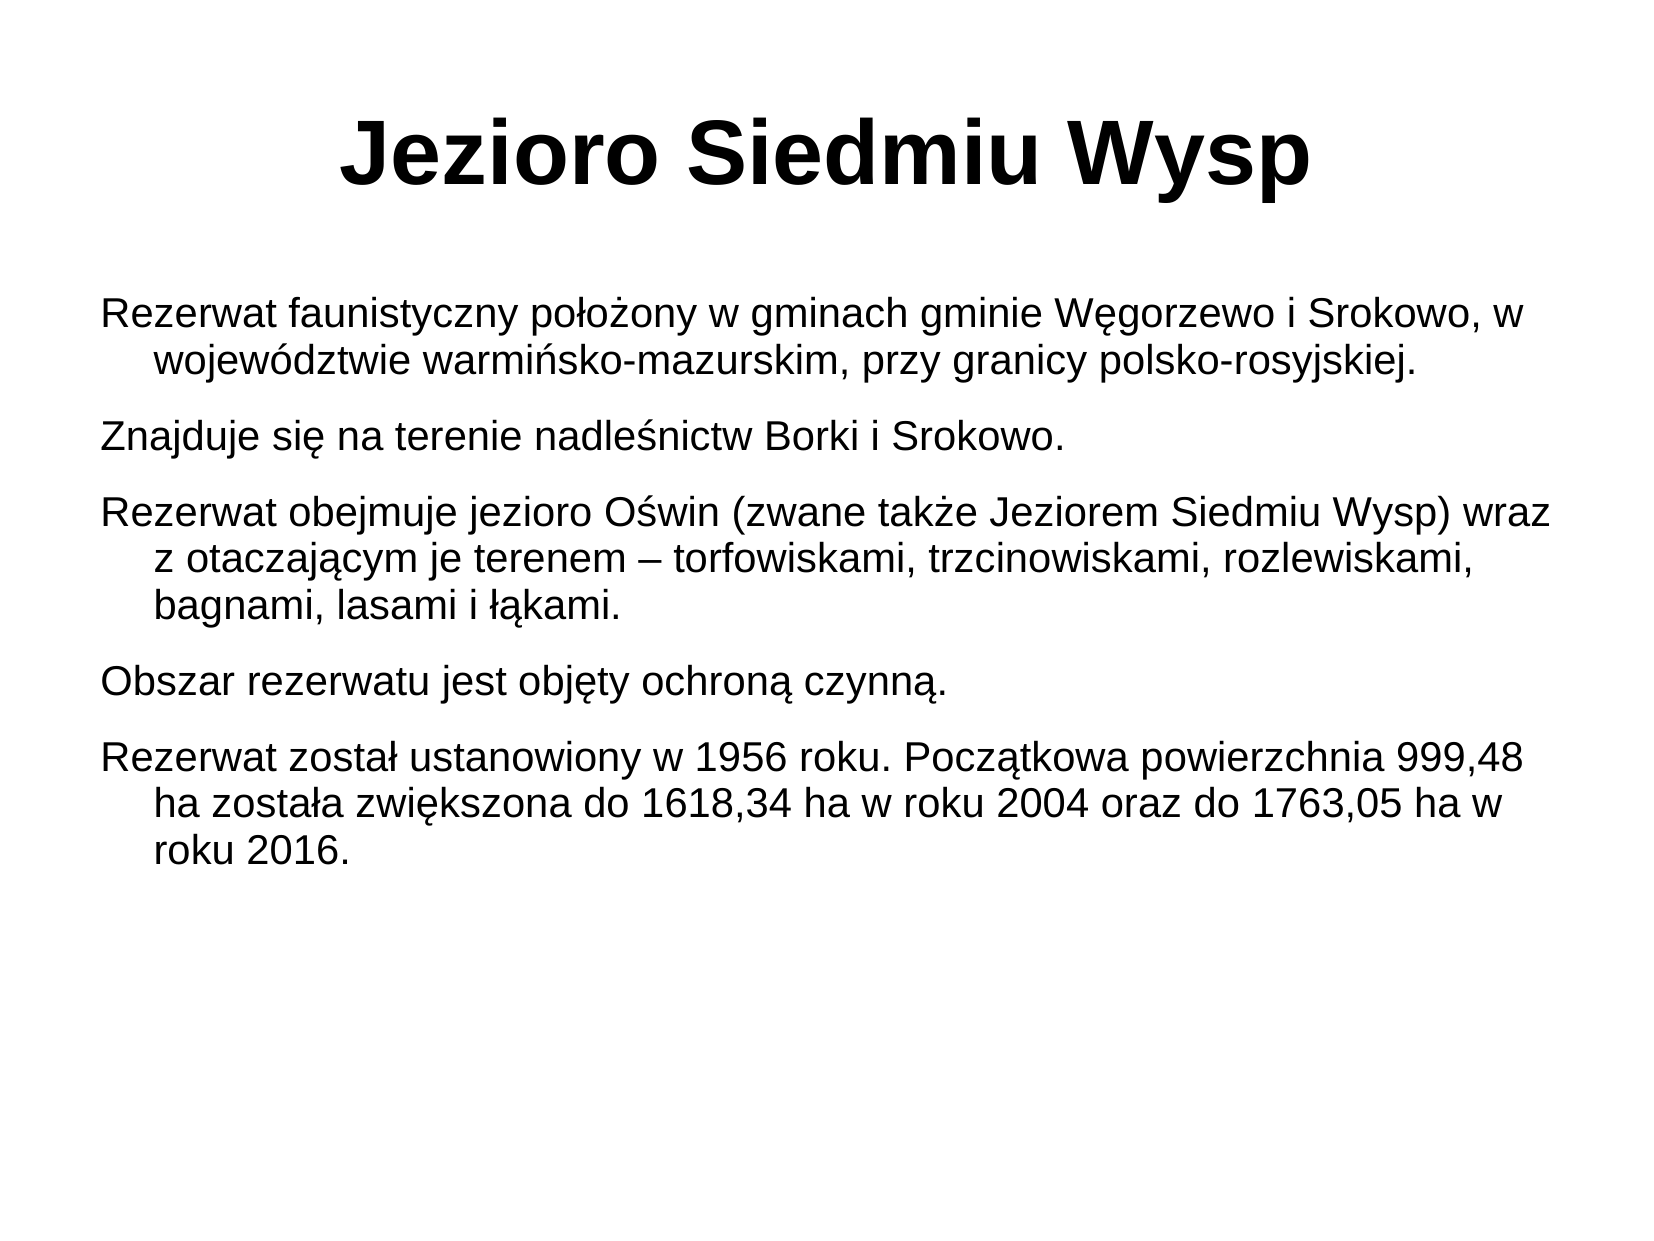

# Jezioro Siedmiu Wysp
Rezerwat faunistyczny położony w gminach gminie Węgorzewo i Srokowo, w województwie warmińsko-mazurskim, przy granicy polsko-rosyjskiej.
Znajduje się na terenie nadleśnictw Borki i Srokowo.
Rezerwat obejmuje jezioro Oświn (zwane także Jeziorem Siedmiu Wysp) wraz z otaczającym je terenem – torfowiskami, trzcinowiskami, rozlewiskami, bagnami, lasami i łąkami.
Obszar rezerwatu jest objęty ochroną czynną.
Rezerwat został ustanowiony w 1956 roku. Początkowa powierzchnia 999,48 ha została zwiększona do 1618,34 ha w roku 2004 oraz do 1763,05 ha w roku 2016.